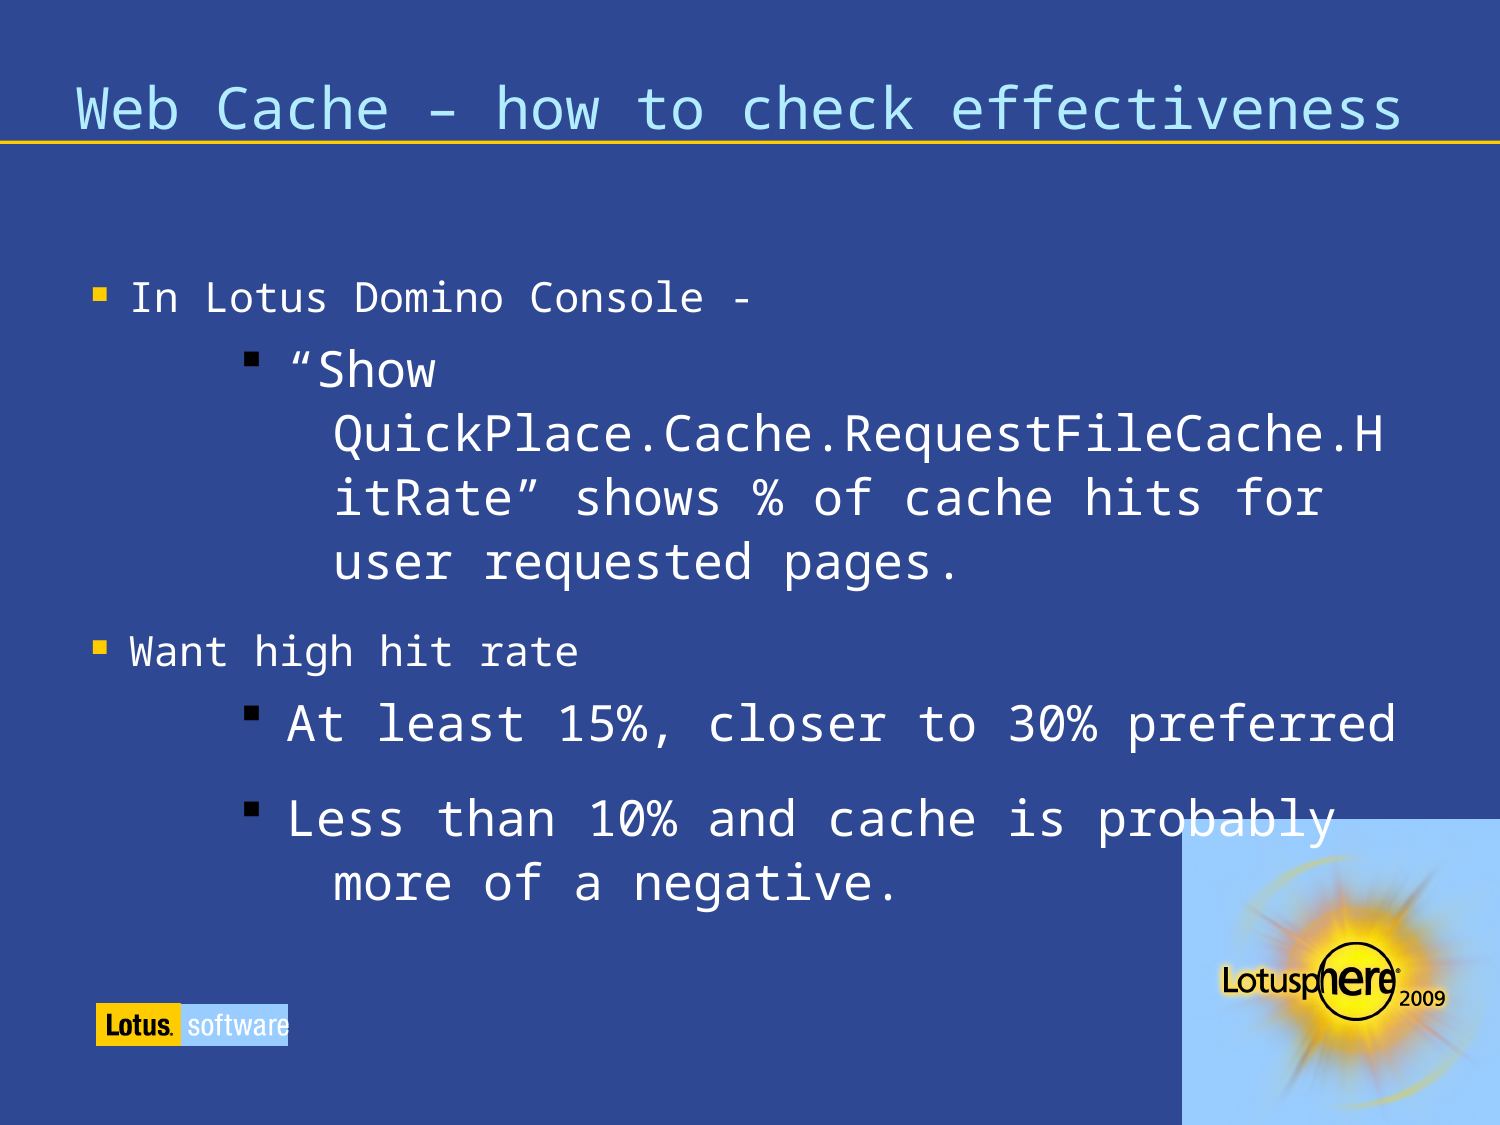

# Web Cache – how to check effectiveness
In Lotus Domino Console -
“Show QuickPlace.Cache.RequestFileCache.HitRate” shows % of cache hits for user requested pages.
Want high hit rate
At least 15%, closer to 30% preferred
Less than 10% and cache is probably more of a negative.